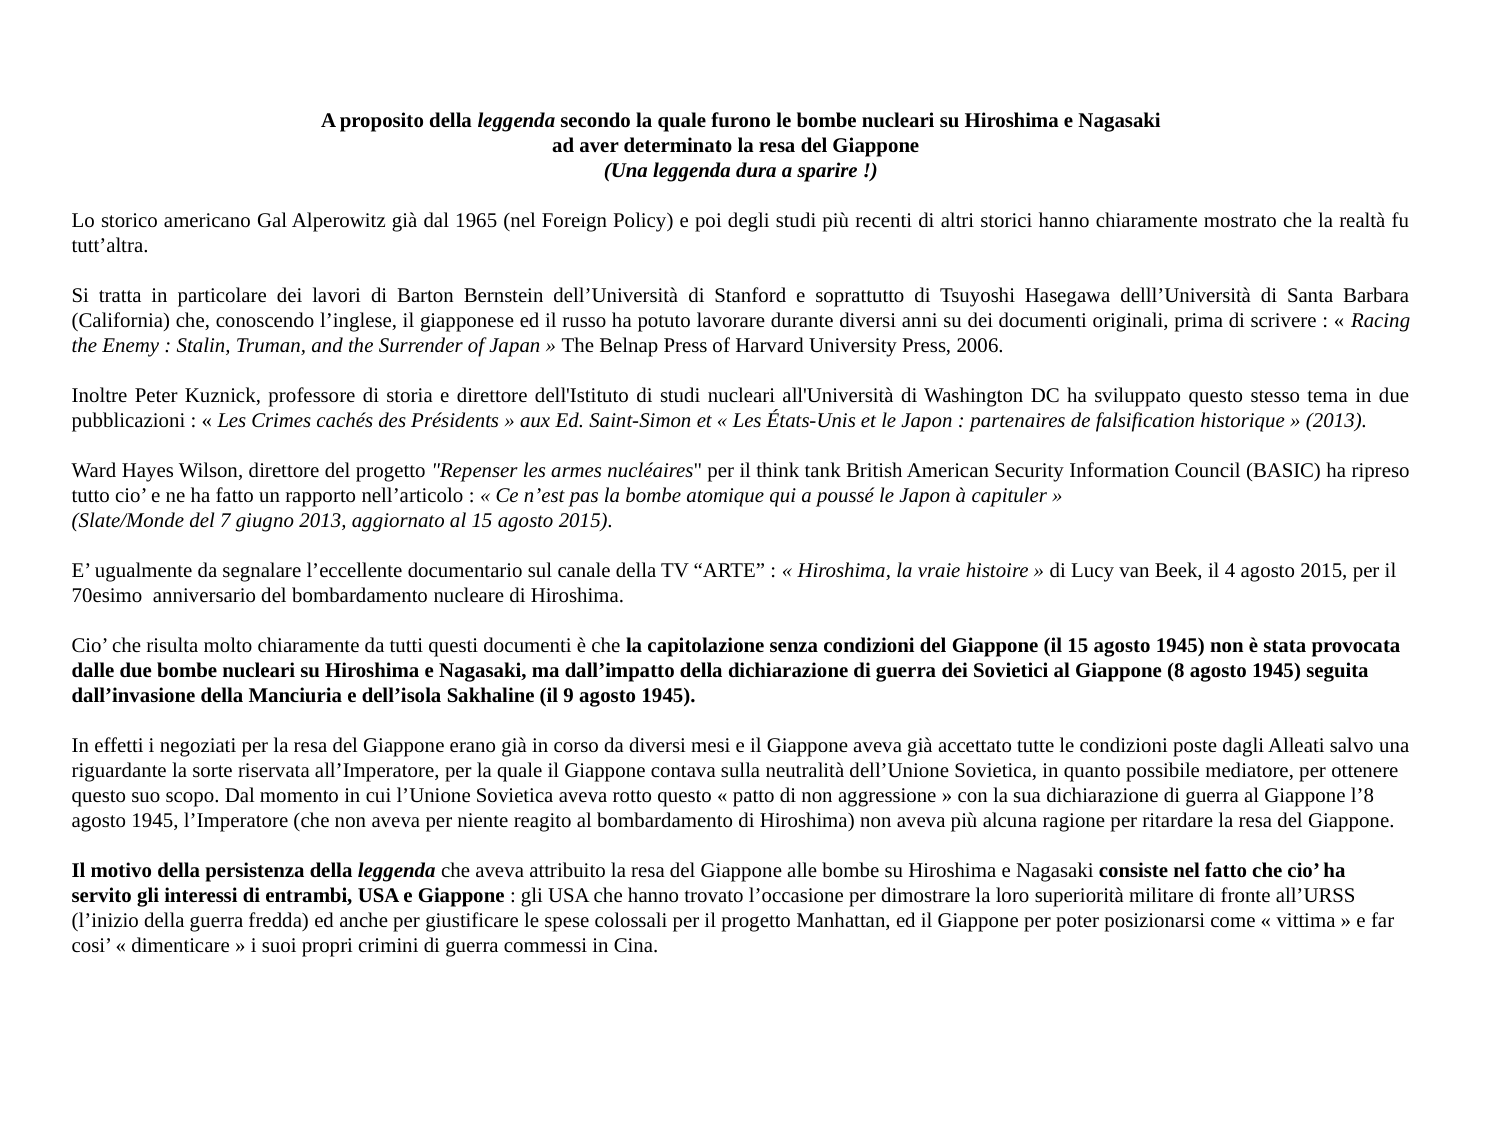

A proposito della leggenda secondo la quale furono le bombe nucleari su Hiroshima e Nagasaki
ad aver determinato la resa del Giappone
(Una leggenda dura a sparire !)
Lo storico americano Gal Alperowitz già dal 1965 (nel Foreign Policy) e poi degli studi più recenti di altri storici hanno chiaramente mostrato che la realtà fu tutt’altra.
Si tratta in particolare dei lavori di Barton Bernstein dell’Università di Stanford e soprattutto di Tsuyoshi Hasegawa delll’Università di Santa Barbara (California) che, conoscendo l’inglese, il giapponese ed il russo ha potuto lavorare durante diversi anni su dei documenti originali, prima di scrivere : « Racing the Enemy : Stalin, Truman, and the Surrender of Japan » The Belnap Press of Harvard University Press, 2006.
Inoltre Peter Kuznick, professore di storia e direttore dell'Istituto di studi nucleari all'Università di Washington DC ha sviluppato questo stesso tema in due pubblicazioni : « Les Crimes cachés des Présidents » aux Ed. Saint-Simon et « Les États-Unis et le Japon : partenaires de falsification historique » (2013).
Ward Hayes Wilson, direttore del progetto "Repenser les armes nucléaires" per il think tank British American Security Information Council (BASIC) ha ripreso tutto cio’ e ne ha fatto un rapporto nell’articolo : « Ce n’est pas la bombe atomique qui a poussé le Japon à capituler »
(Slate/Monde del 7 giugno 2013, aggiornato al 15 agosto 2015).
E’ ugualmente da segnalare l’eccellente documentario sul canale della TV “ARTE” : « Hiroshima, la vraie histoire » di Lucy van Beek, il 4 agosto 2015, per il 70esimo anniversario del bombardamento nucleare di Hiroshima.
Cio’ che risulta molto chiaramente da tutti questi documenti è che la capitolazione senza condizioni del Giappone (il 15 agosto 1945) non è stata provocata dalle due bombe nucleari su Hiroshima e Nagasaki, ma dall’impatto della dichiarazione di guerra dei Sovietici al Giappone (8 agosto 1945) seguita dall’invasione della Manciuria e dell’isola Sakhaline (il 9 agosto 1945).
In effetti i negoziati per la resa del Giappone erano già in corso da diversi mesi e il Giappone aveva già accettato tutte le condizioni poste dagli Alleati salvo una riguardante la sorte riservata all’Imperatore, per la quale il Giappone contava sulla neutralità dell’Unione Sovietica, in quanto possibile mediatore, per ottenere questo suo scopo. Dal momento in cui l’Unione Sovietica aveva rotto questo « patto di non aggressione » con la sua dichiarazione di guerra al Giappone l’8 agosto 1945, l’Imperatore (che non aveva per niente reagito al bombardamento di Hiroshima) non aveva più alcuna ragione per ritardare la resa del Giappone.
Il motivo della persistenza della leggenda che aveva attribuito la resa del Giappone alle bombe su Hiroshima e Nagasaki consiste nel fatto che cio’ ha servito gli interessi di entrambi, USA e Giappone : gli USA che hanno trovato l’occasione per dimostrare la loro superiorità militare di fronte all’URSS (l’inizio della guerra fredda) ed anche per giustificare le spese colossali per il progetto Manhattan, ed il Giappone per poter posizionarsi come « vittima » e far cosi’ « dimenticare » i suoi propri crimini di guerra commessi in Cina.